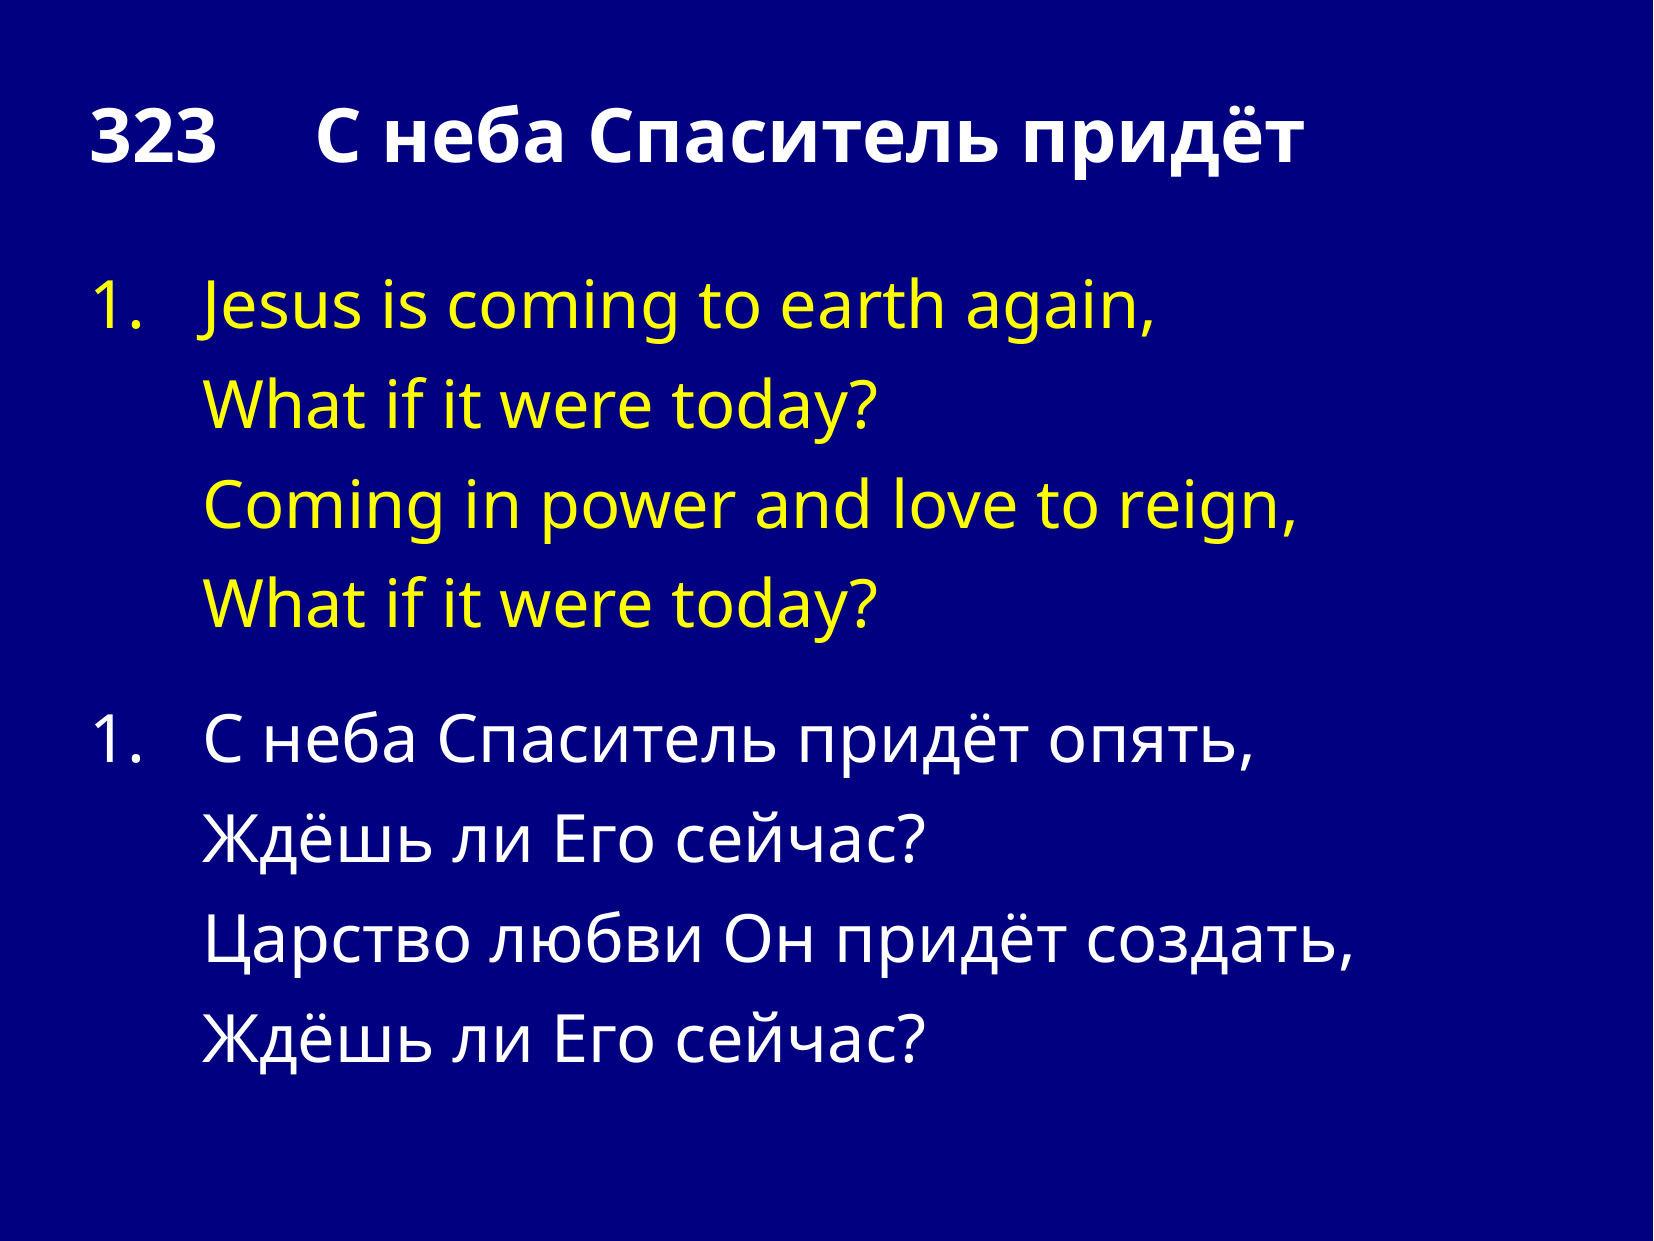

323	С неба Спаситель придёт
1.	Jesus is coming to earth again,
	What if it were today?
	Coming in power and love to reign,
	What if it were today?
1.	С неба Спаситель придёт опять,
	Ждёшь ли Его сейчас?
	Царство любви Он придёт создать,
	Ждёшь ли Его сейчас?